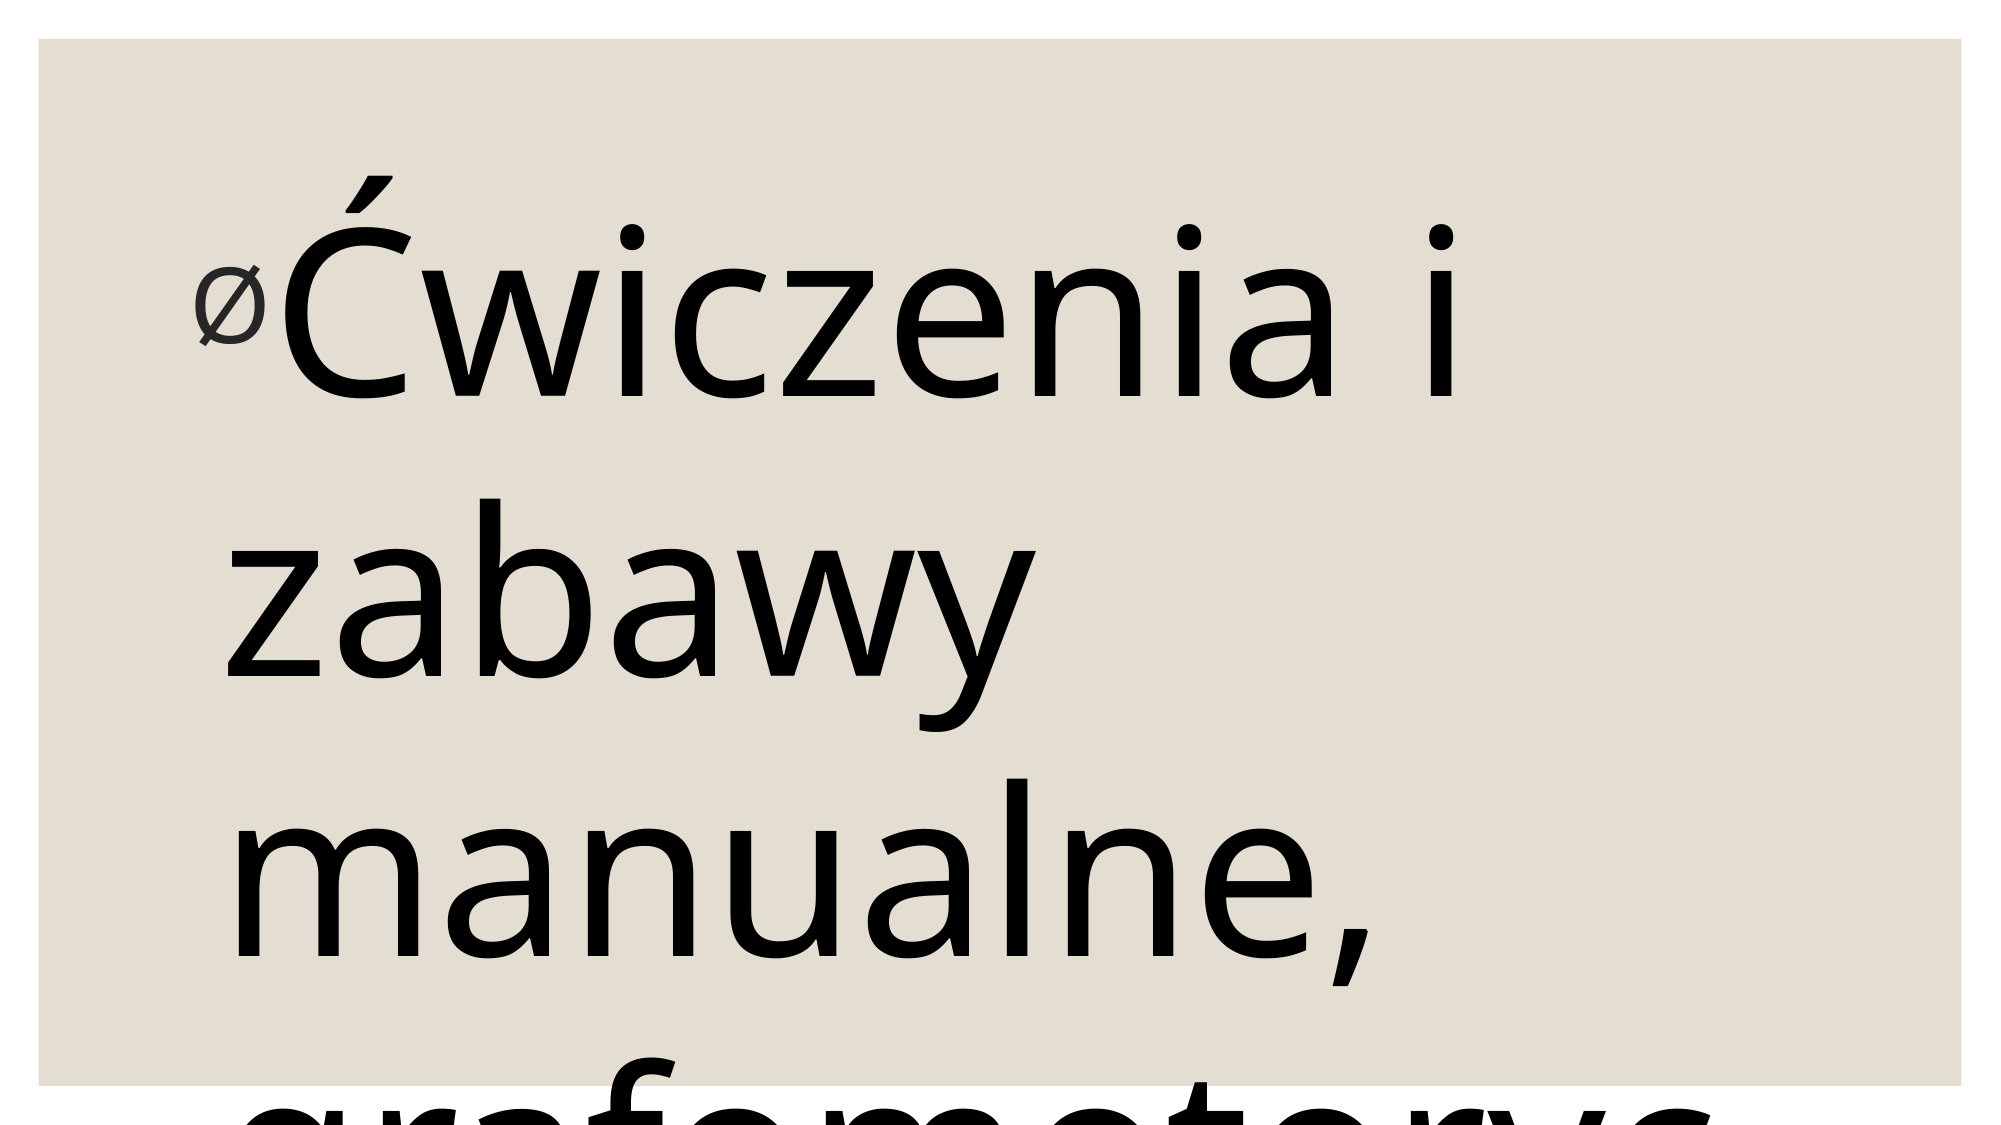

#
Ćwiczenia i zabawy manualne, grafomotoryczne
normalizujące odbiór bodźców dotykowych i rozwijające czucie różnicujące w obrębie dłoni
rozwijające sprawność i precyzję ruchów dłoni i palców
usprawniające kontrolowanie siły nacisku ręki dziecka
 w trakcie rysowania i pisania ułatwiające opanowania
 prawidłowego chwytu i trzymania narzędzia do pisania
kształtujące nawyki związane z prawidłowym kreśleniem niektórych liter i ich połączeń
rozwijające umiejętność współpracy oka i ręki